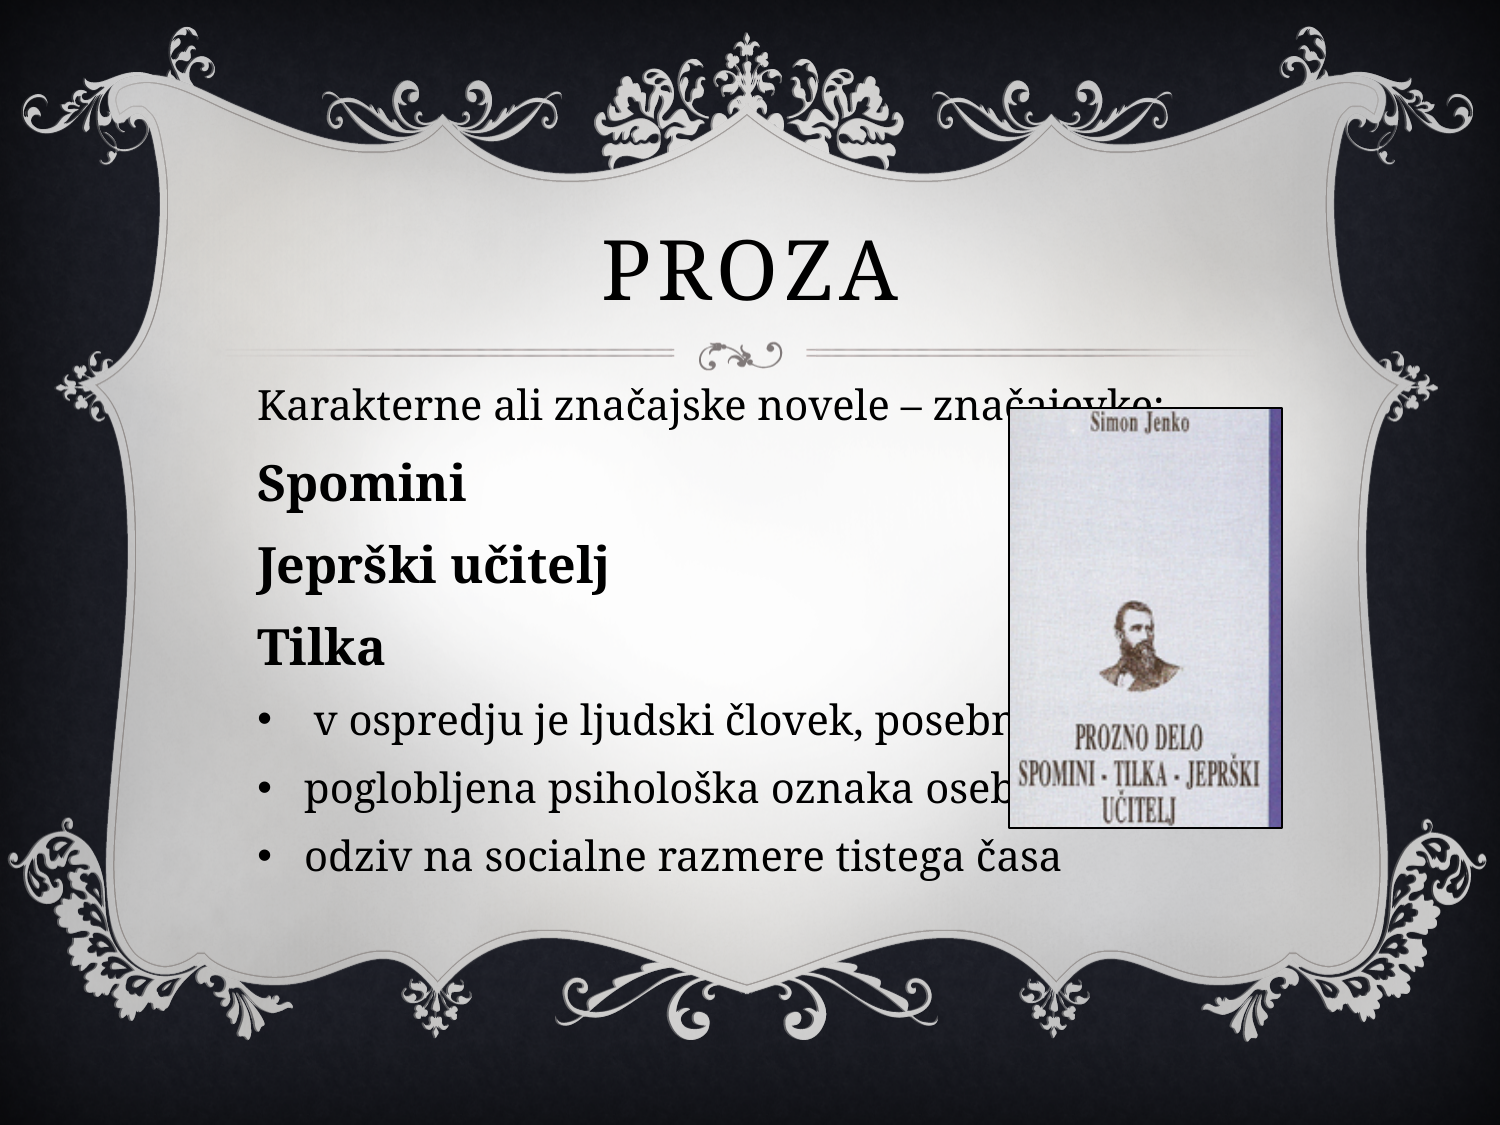

# proza
Karakterne ali značajske novele – značajevke:
Spomini
Jeprški učitelj
Tilka
v ospredju je ljudski človek, posebnež
poglobljena psihološka oznaka oseb
odziv na socialne razmere tistega časa